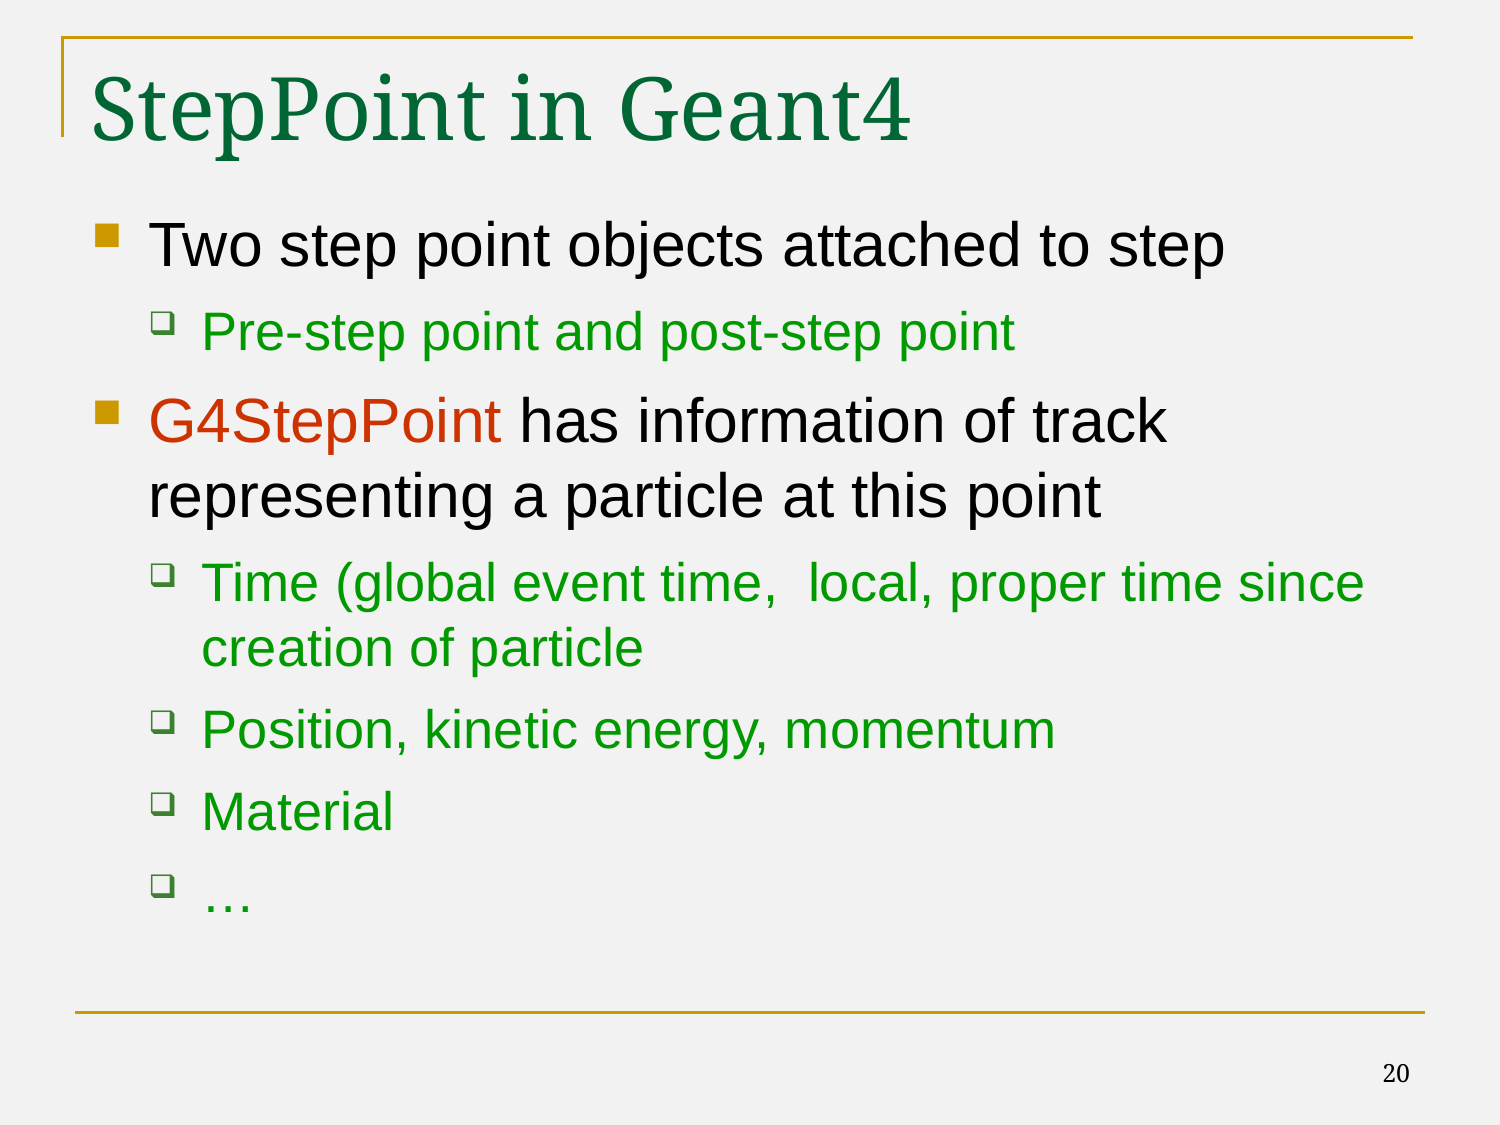

# StepPoint in Geant4
Two step point objects attached to step
Pre-step point and post-step point
G4StepPoint has information of track representing a particle at this point
Time (global event time, local, proper time since creation of particle
Position, kinetic energy, momentum
Material
…